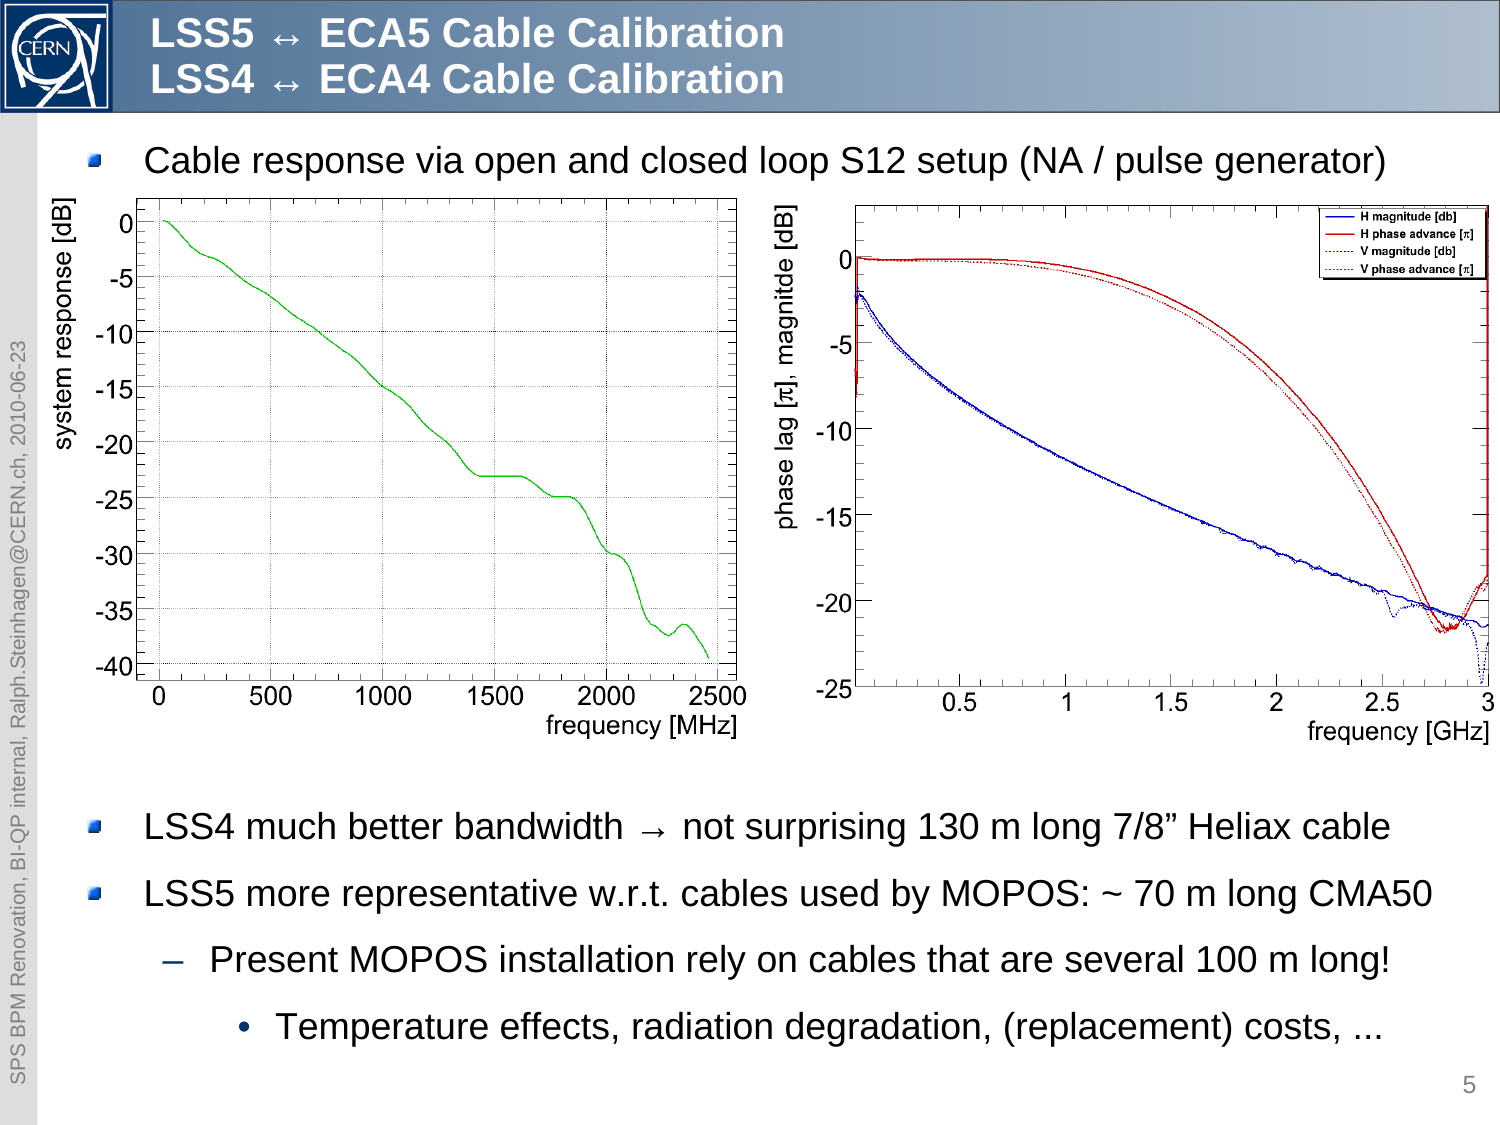

# LSS5 ↔ ECA5 Cable Calibration LSS4 ↔ ECA4 Cable Calibration
Cable response via open and closed loop S12 setup (NA / pulse generator)
LSS4 much better bandwidth → not surprising 130 m long 7/8” Heliax cable
LSS5 more representative w.r.t. cables used by MOPOS: ~ 70 m long CMA50
Present MOPOS installation rely on cables that are several 100 m long!
Temperature effects, radiation degradation, (replacement) costs, ...